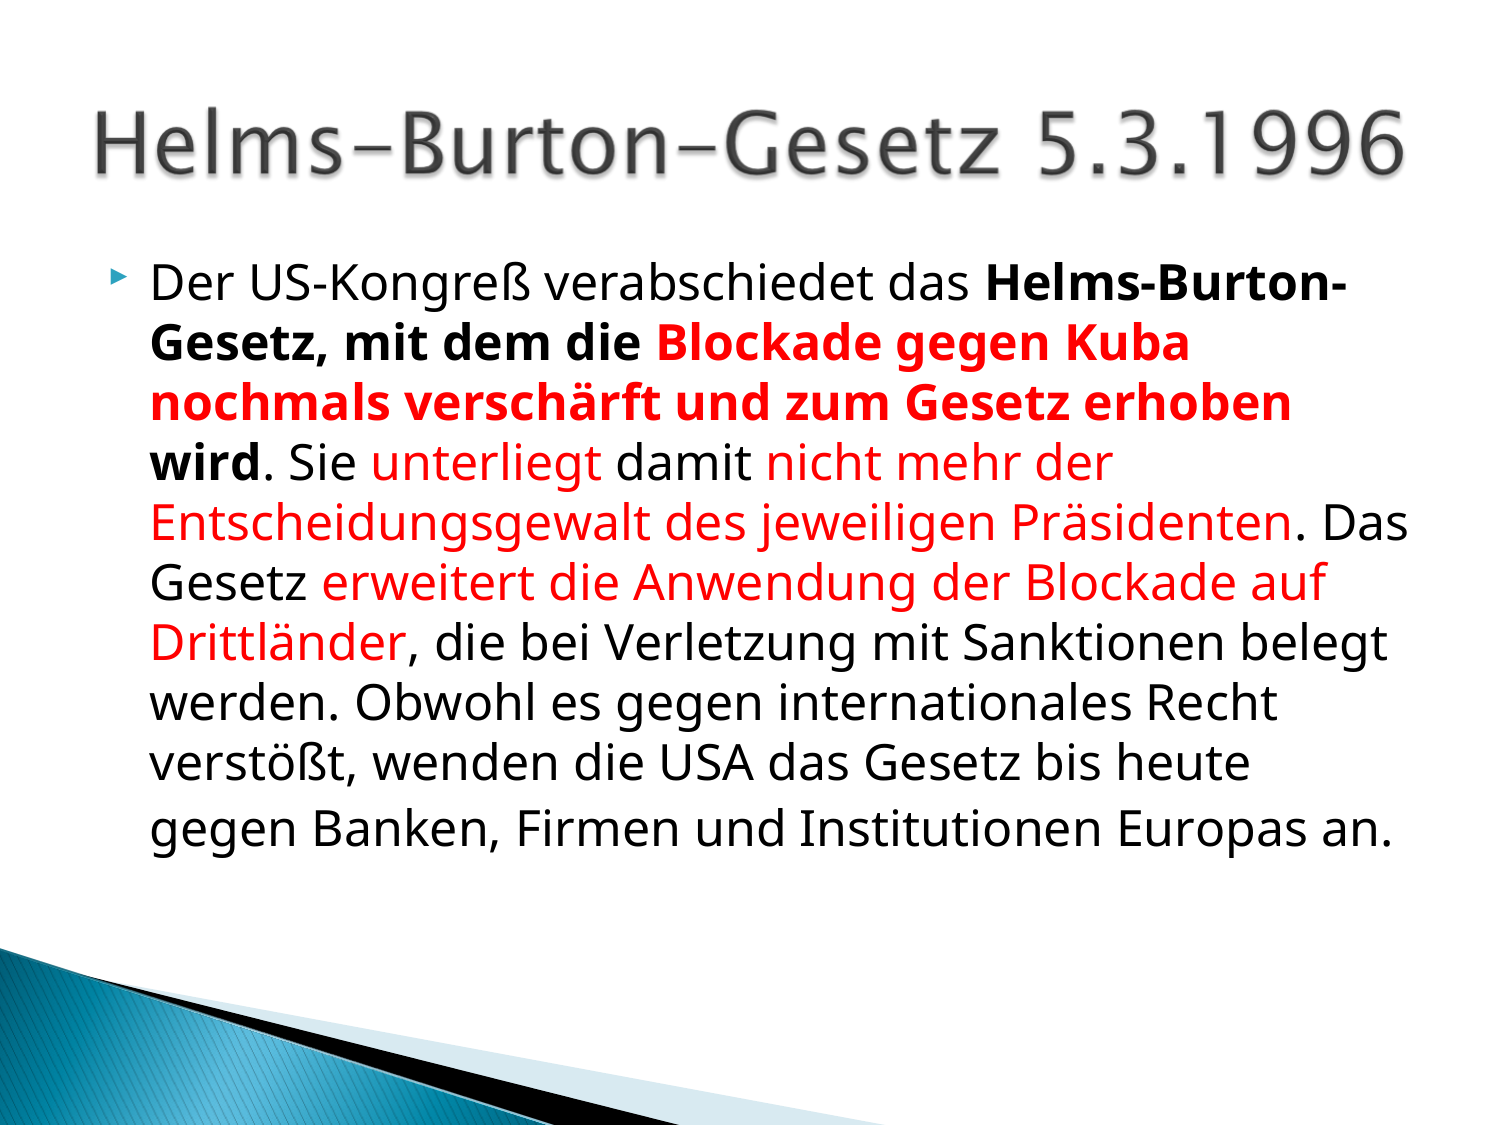

# Der US-Kongreß verabschiedet das Helms-Burton-Gesetz, mit dem die Blockade gegen Kuba nochmals verschärft und zum Gesetz erhoben wird. Sie unterliegt damit nicht mehr der Entscheidungsgewalt des jeweiligen Präsidenten. Das Gesetz erweitert die Anwendung der Blockade auf Drittländer, die bei Verletzung mit Sanktionen belegt werden. Obwohl es gegen internationales Recht verstößt, wenden die USA das Gesetz bis heute gegen Banken, Firmen und Institutionen Europas an.